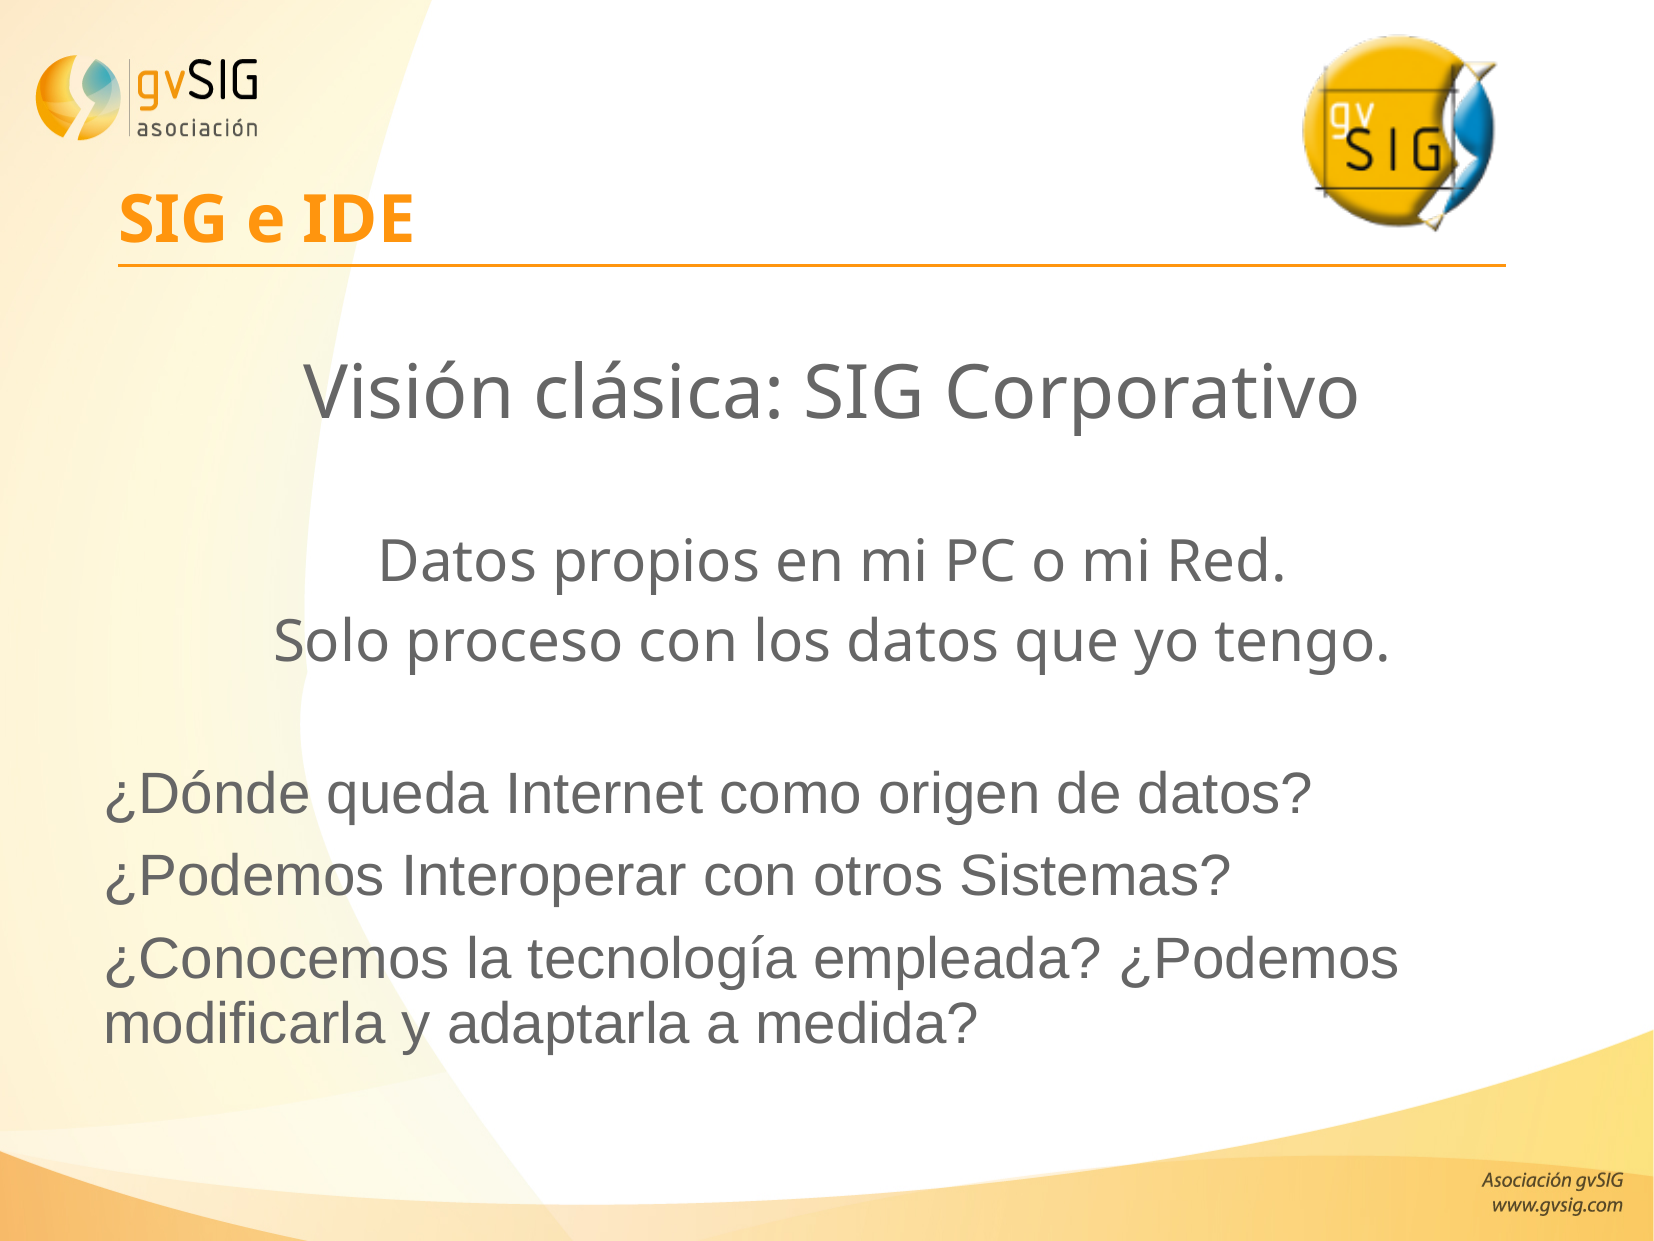

SIG e IDE
Visión clásica: SIG Corporativo
Datos propios en mi PC o mi Red.
Solo proceso con los datos que yo tengo.
¿Dónde queda Internet como origen de datos?
¿Podemos Interoperar con otros Sistemas?
¿Conocemos la tecnología empleada? ¿Podemos modificarla y adaptarla a medida?